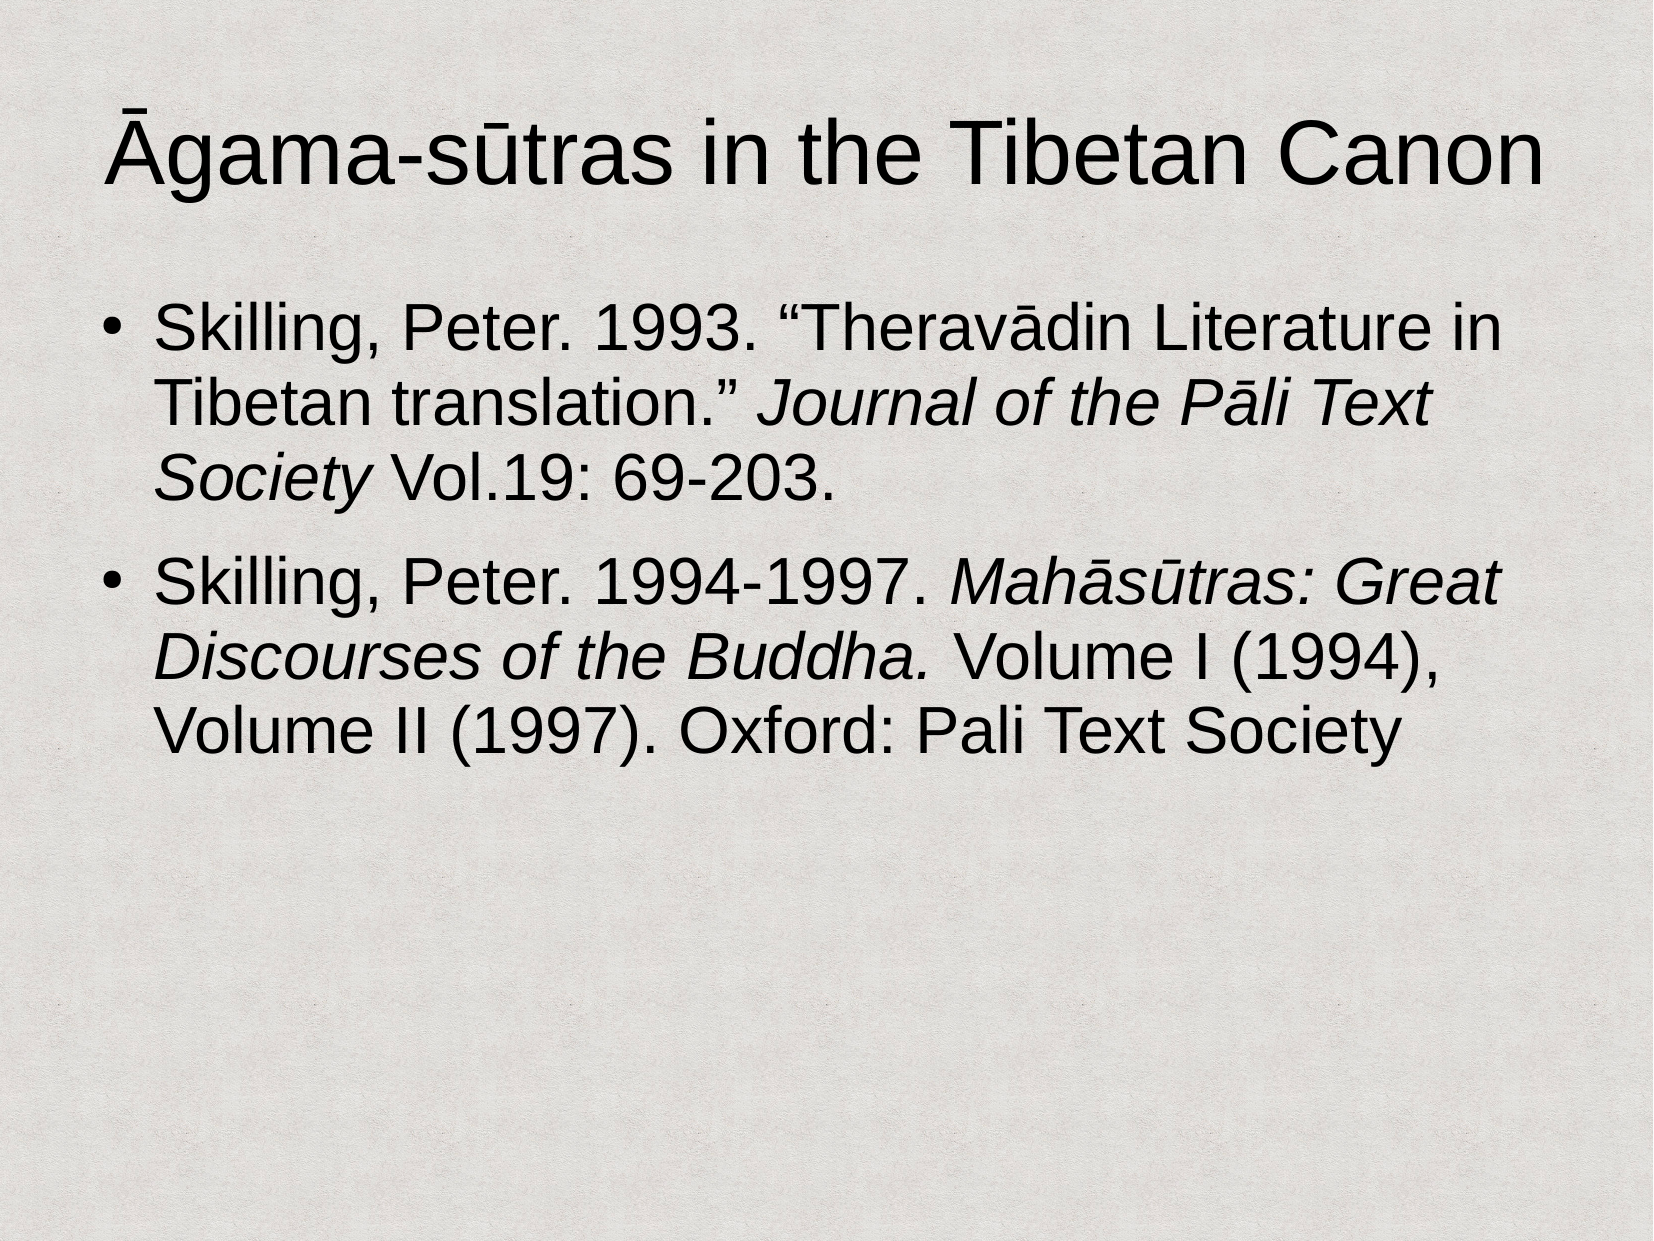

# Āgama-sūtras in the Tibetan Canon
Skilling, Peter. 1993. “Theravādin Literature in Tibetan translation.” Journal of the Pāli Text Society Vol.19: 69-203.
Skilling, Peter. 1994-1997. Mahāsūtras: Great Discourses of the Buddha. Volume I (1994), Volume II (1997). Oxford: Pali Text Society